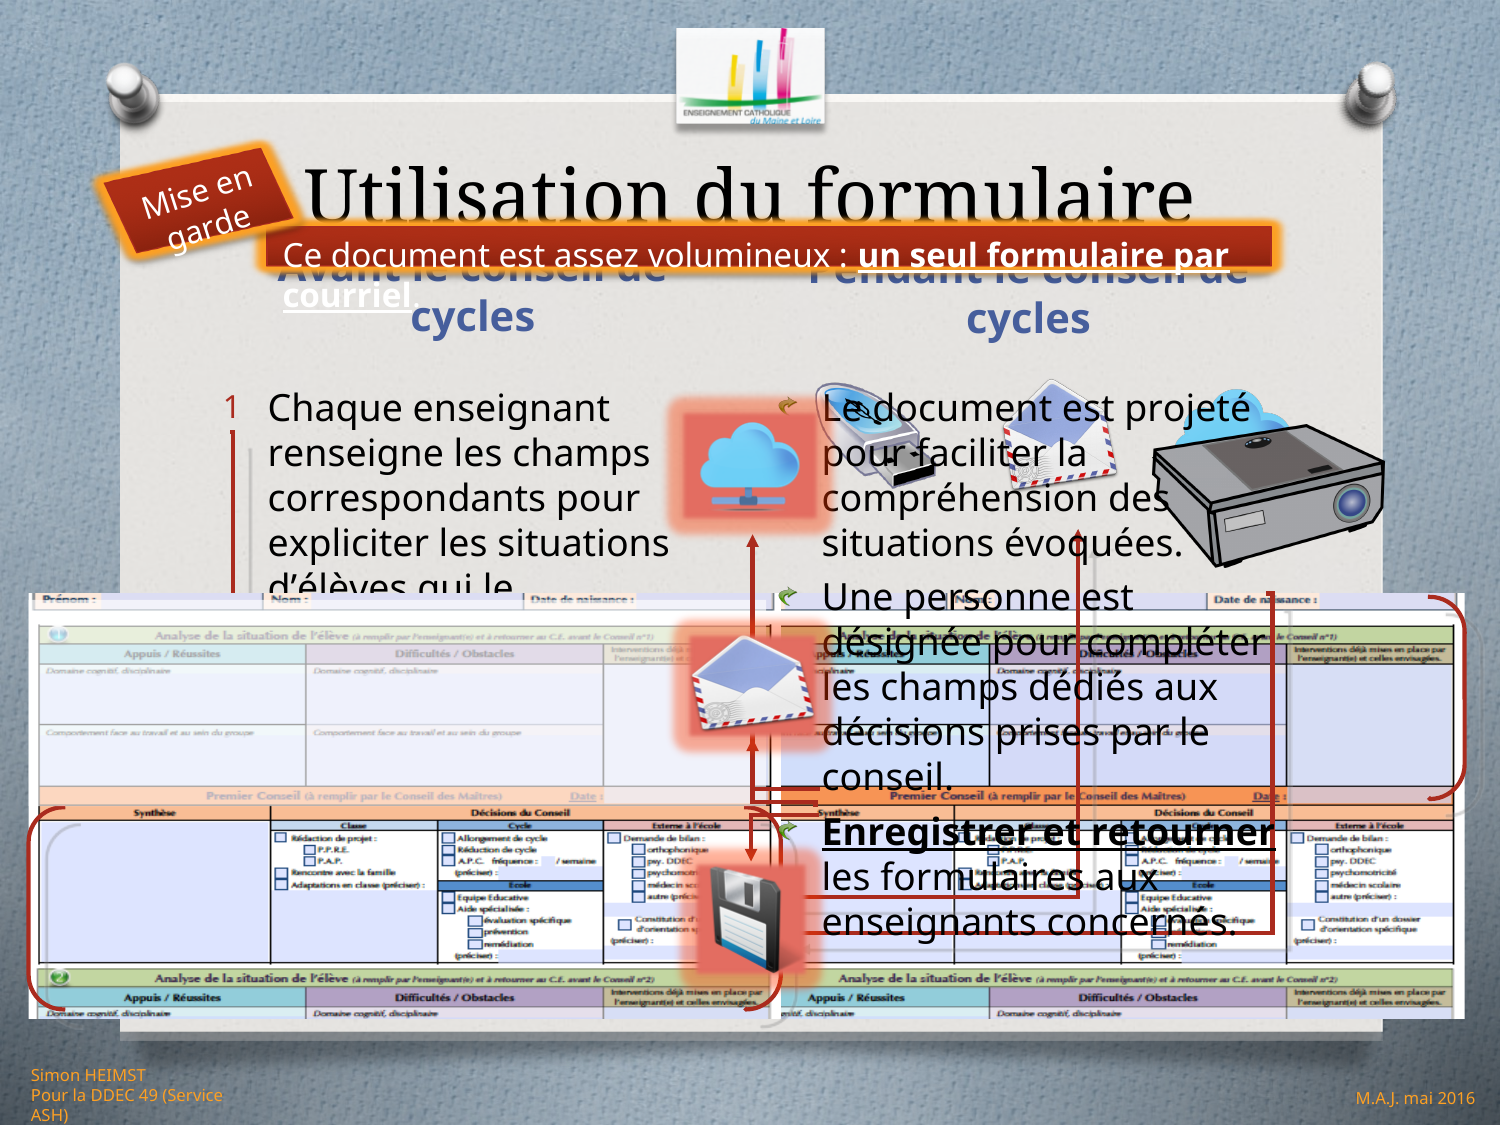

# Utilisation du formulaire
Mise en garde
Ce document est assez volumineux : un seul formulaire par courriel.
Avant le conseil de cycles
Pendant le conseil de cycles
Chaque enseignant renseigne les champs correspondants pour expliciter les situations d’élèves qui le questionnent.
Minimum une semaine avant le conseil : envoi (via mail, clé USB, cloud...) des formulaires au chef d’établissement.
Le document est projeté pour faciliter la compréhension des situations évoquées.
Une personne est désignée pour compléter les champs dédiés aux décisions prises par le conseil.
Enregistrer et retourner les formulaires aux enseignants concernés.
Simon HEIMST
Pour la DDEC 49 (Service ASH)
M.A.J. mai 2016